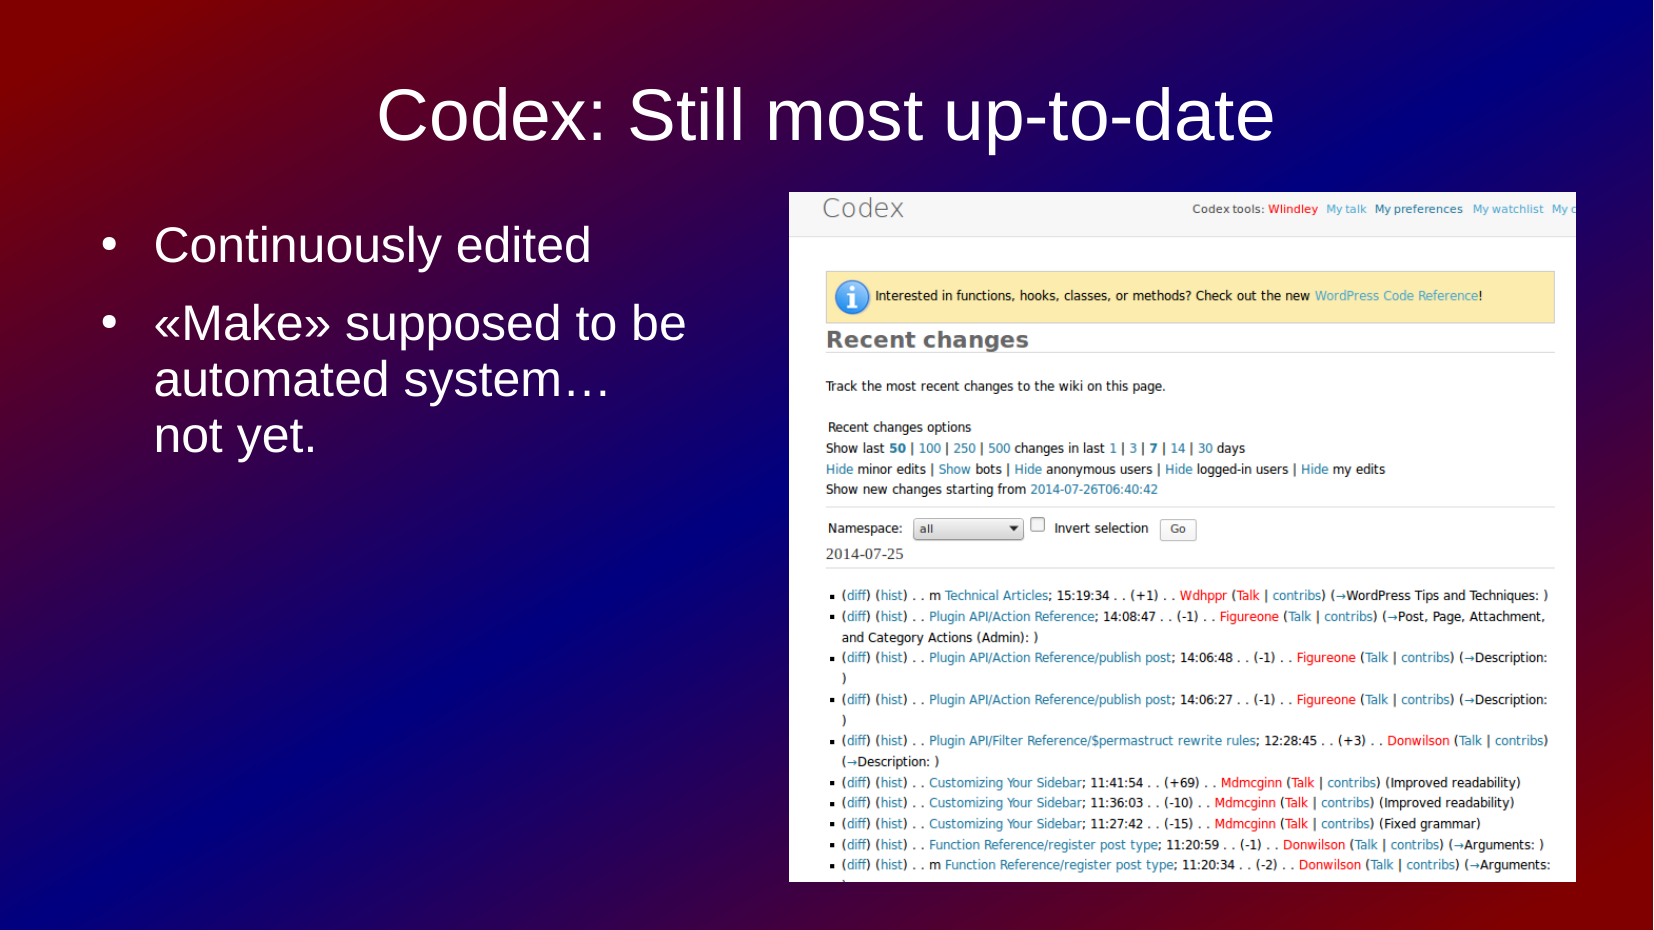

# Codex: Still most up-to-date
Continuously edited
«Make» supposed to be automated system…
not yet.